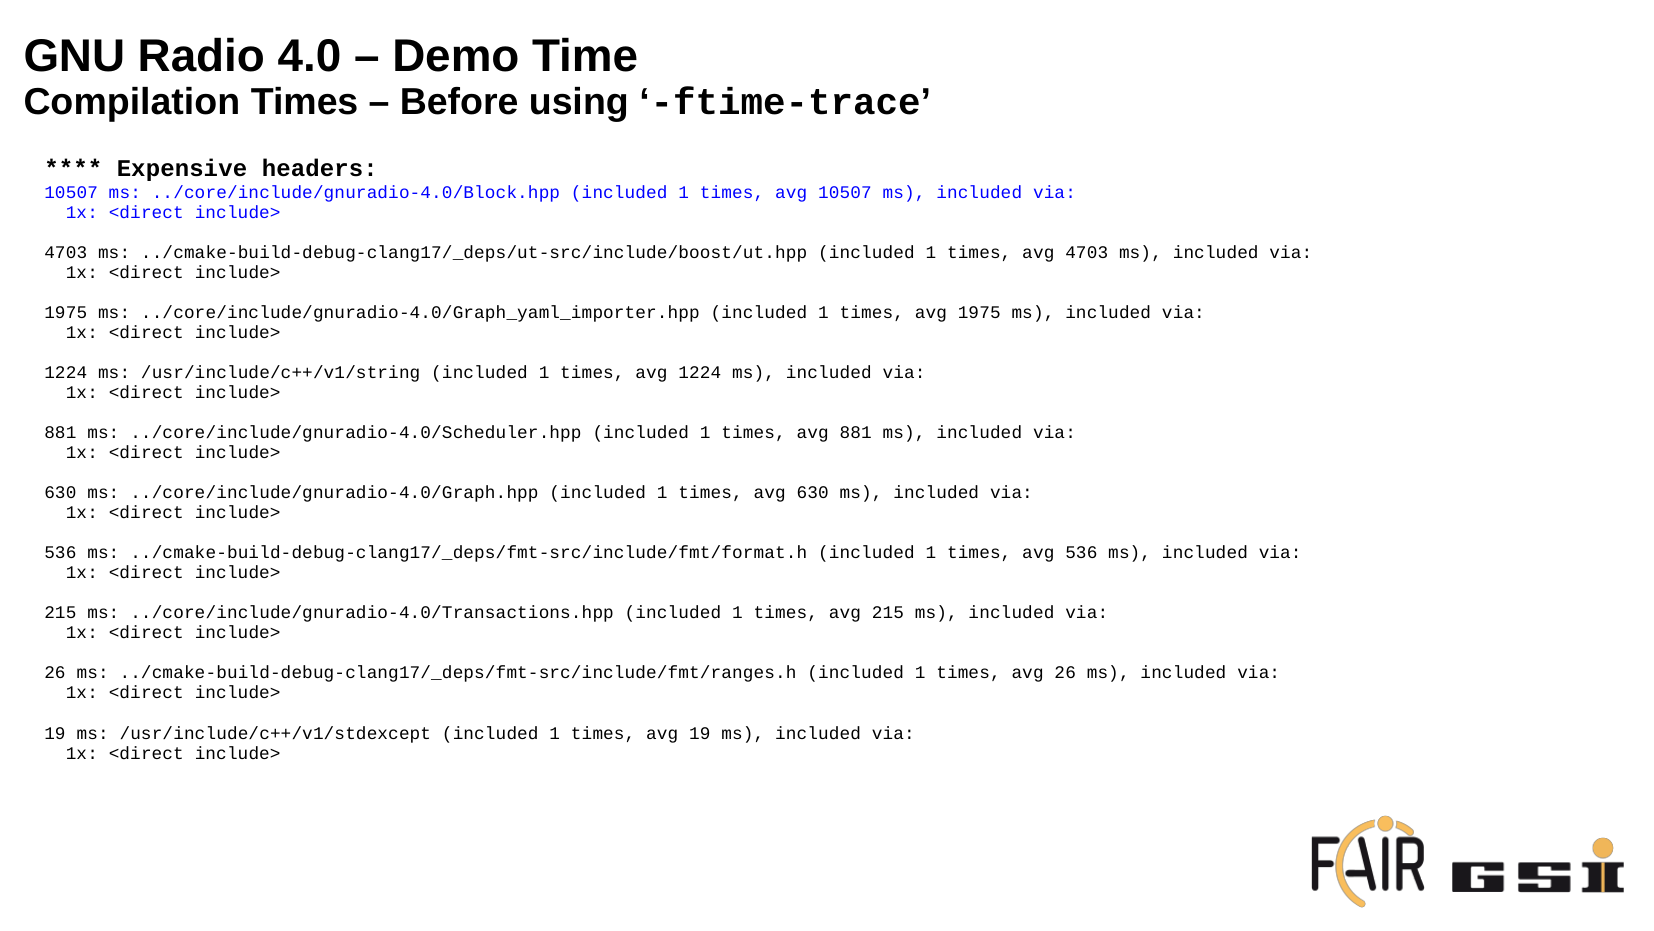

# GNU Radio 4.0 – Demo Time Compilation Times – Before using ‘-ftime-trace’
**** Expensive headers:
10507 ms: ../core/include/gnuradio-4.0/Block.hpp (included 1 times, avg 10507 ms), included via:
 1x: <direct include>
4703 ms: ../cmake-build-debug-clang17/_deps/ut-src/include/boost/ut.hpp (included 1 times, avg 4703 ms), included via:
 1x: <direct include>
1975 ms: ../core/include/gnuradio-4.0/Graph_yaml_importer.hpp (included 1 times, avg 1975 ms), included via:
 1x: <direct include>
1224 ms: /usr/include/c++/v1/string (included 1 times, avg 1224 ms), included via:
 1x: <direct include>
881 ms: ../core/include/gnuradio-4.0/Scheduler.hpp (included 1 times, avg 881 ms), included via:
 1x: <direct include>
630 ms: ../core/include/gnuradio-4.0/Graph.hpp (included 1 times, avg 630 ms), included via:
 1x: <direct include>
536 ms: ../cmake-build-debug-clang17/_deps/fmt-src/include/fmt/format.h (included 1 times, avg 536 ms), included via:
 1x: <direct include>
215 ms: ../core/include/gnuradio-4.0/Transactions.hpp (included 1 times, avg 215 ms), included via:
 1x: <direct include>
26 ms: ../cmake-build-debug-clang17/_deps/fmt-src/include/fmt/ranges.h (included 1 times, avg 26 ms), included via:
 1x: <direct include>
19 ms: /usr/include/c++/v1/stdexcept (included 1 times, avg 19 ms), included via:
 1x: <direct include>